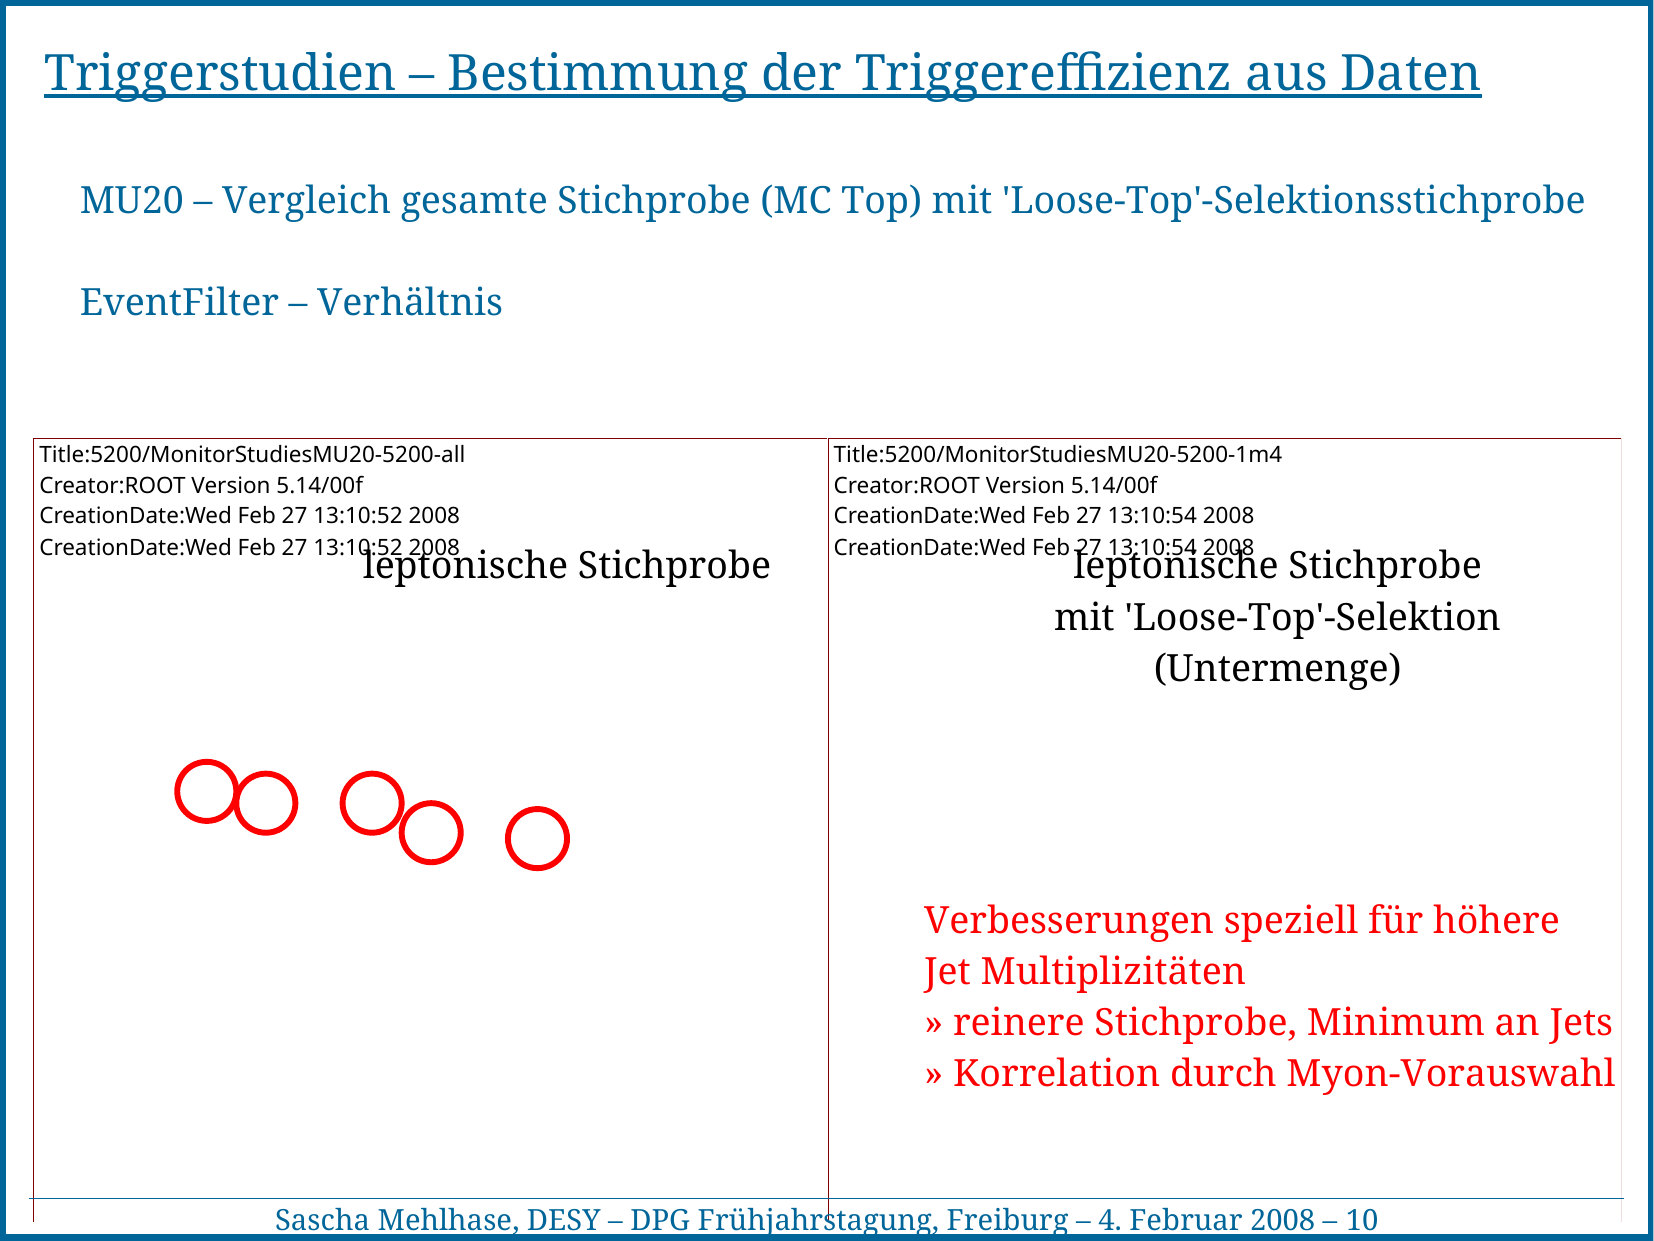

Sascha Mehlhase, DESY – DPG Frühjahrstagung, Freiburg – 4. Februar 2008 –
Triggerstudien – Bestimmung der Triggereffizienz aus Daten
MU20 – Vergleich gesamte Stichprobe (MC Top) mit 'Loose-Top'-Selektionsstichprobe
EventFilter – Verhältnis
leptonische Stichprobe
leptonische Stichprobe
mit 'Loose-Top'-Selektion
(Untermenge)
Verbesserungen speziell für höhere
Jet Multiplizitäten
» reinere Stichprobe, Minimum an Jets
» Korrelation durch Myon-Vorauswahl